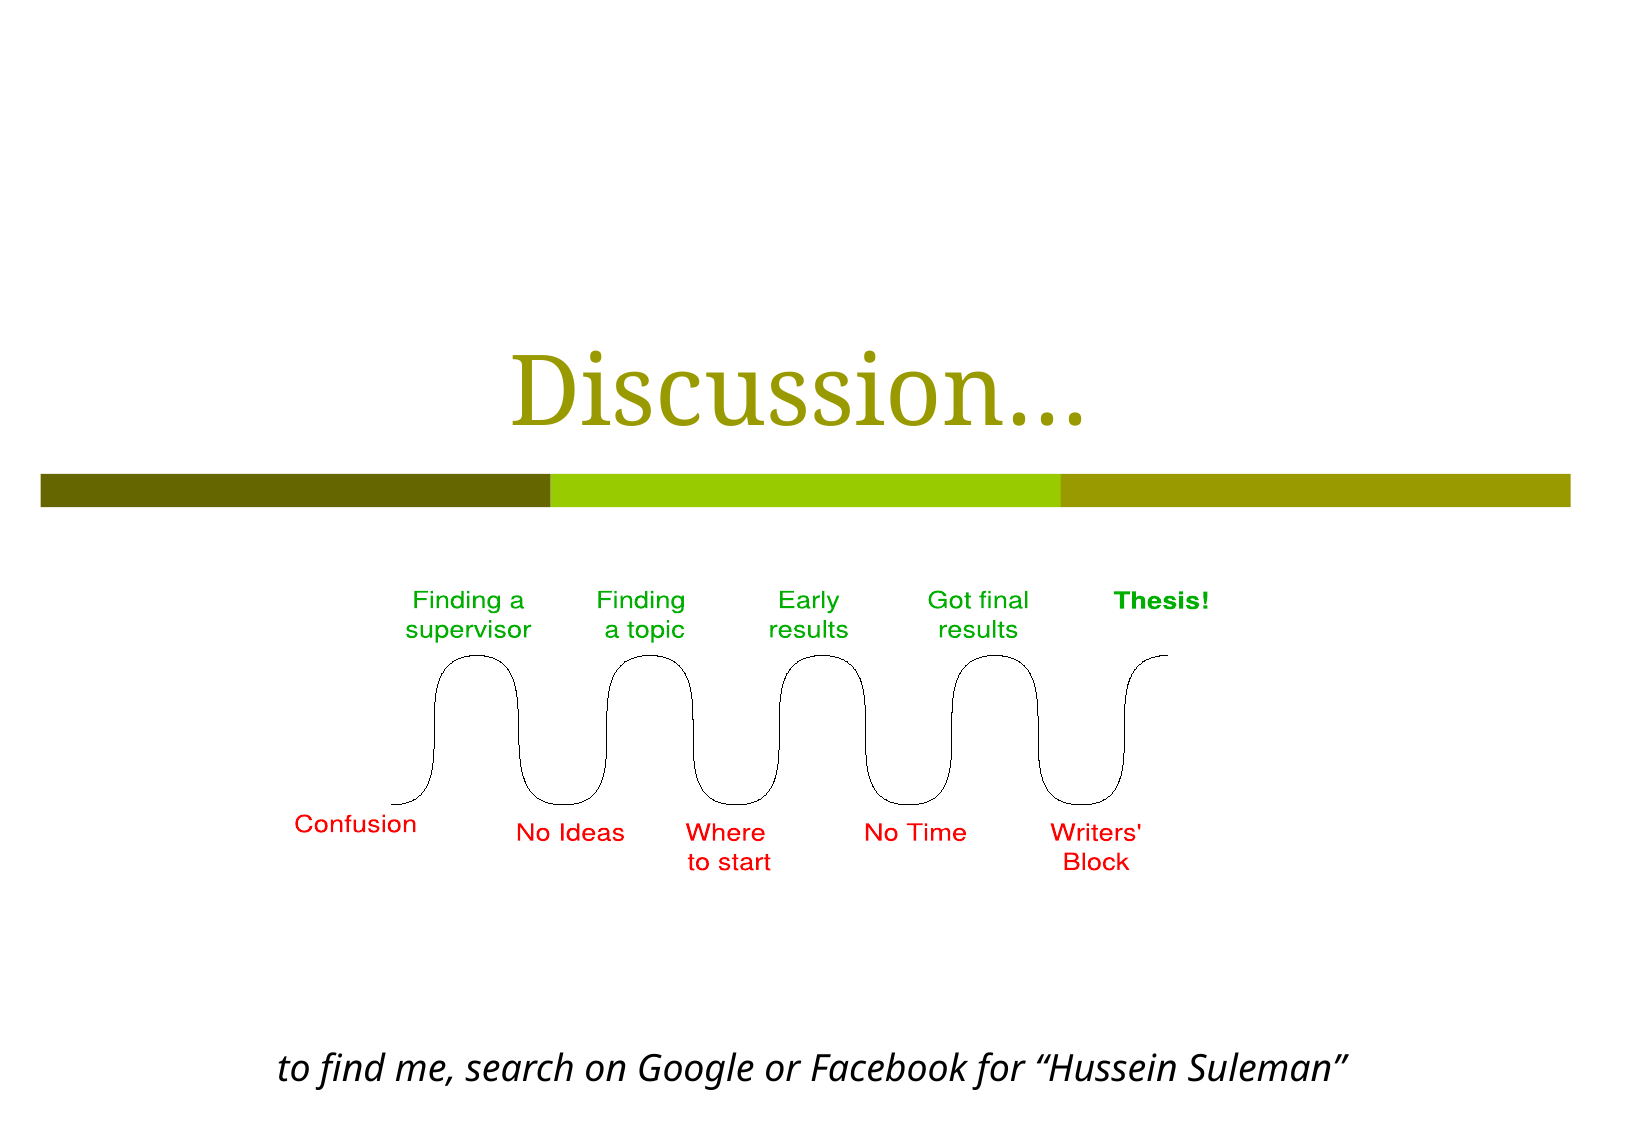

# Discussion…
to find me, search on Google or Facebook for “Hussein Suleman”